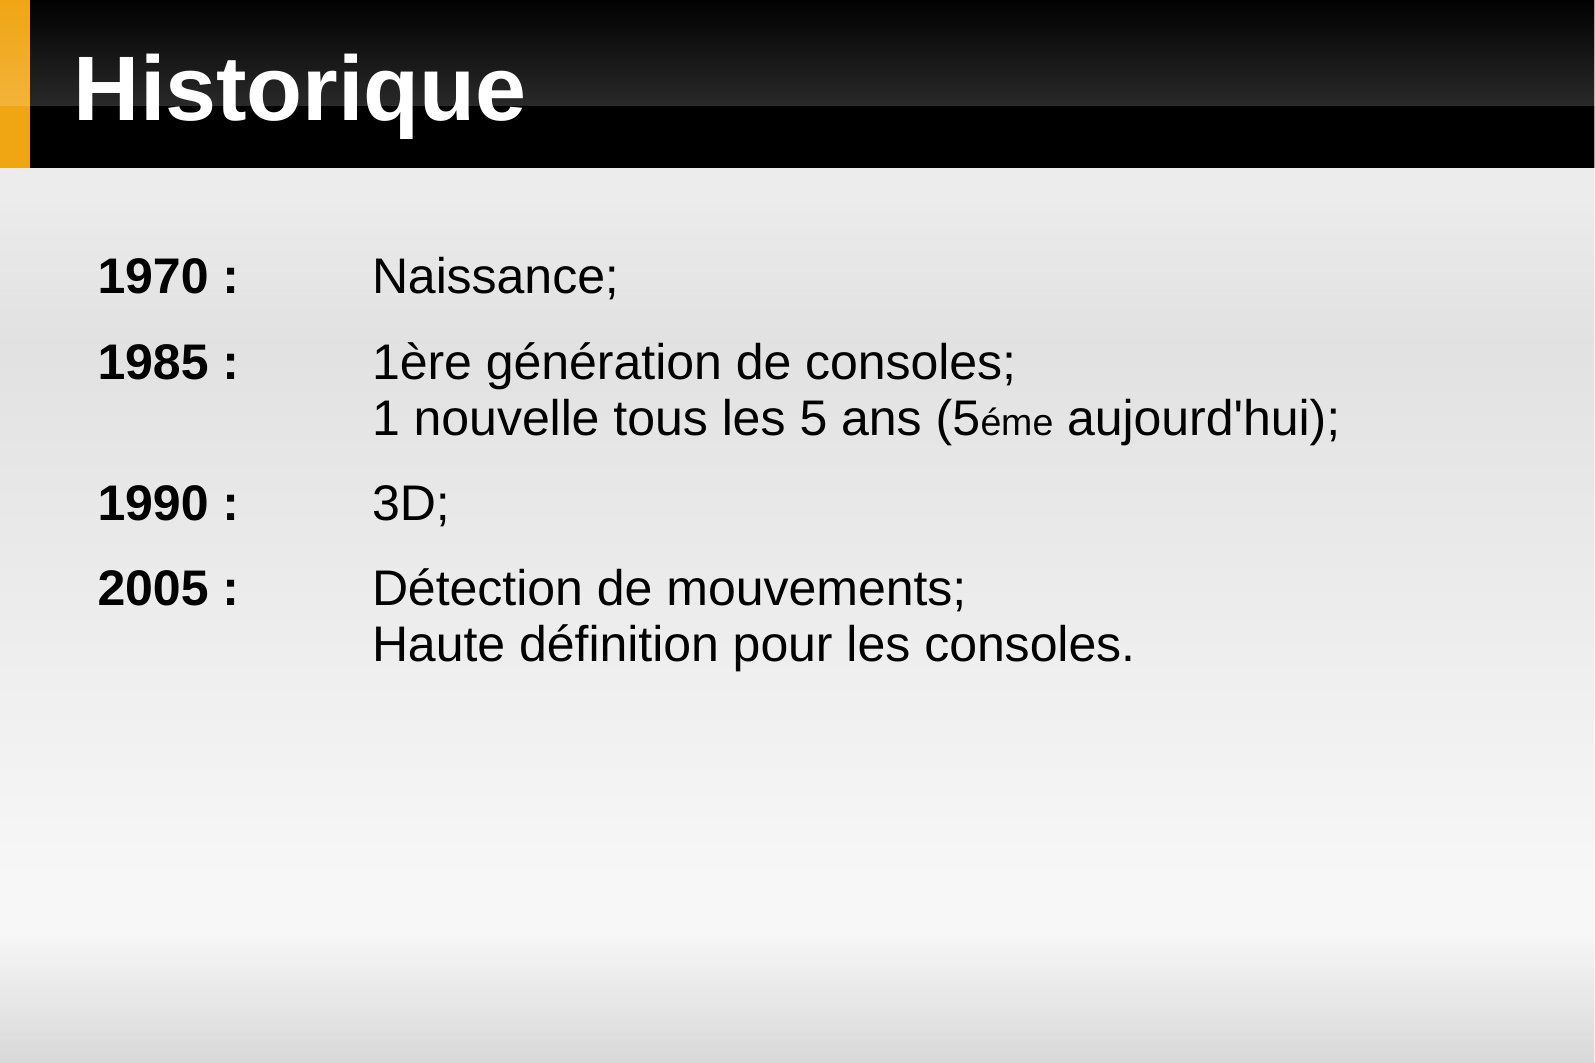

# Historique
1970 :		Naissance;
1985 :		1ère génération de consoles;
			1 nouvelle tous les 5 ans (5éme aujourd'hui);
1990 :		3D;
2005 :		Détection de mouvements;
			Haute définition pour les consoles.